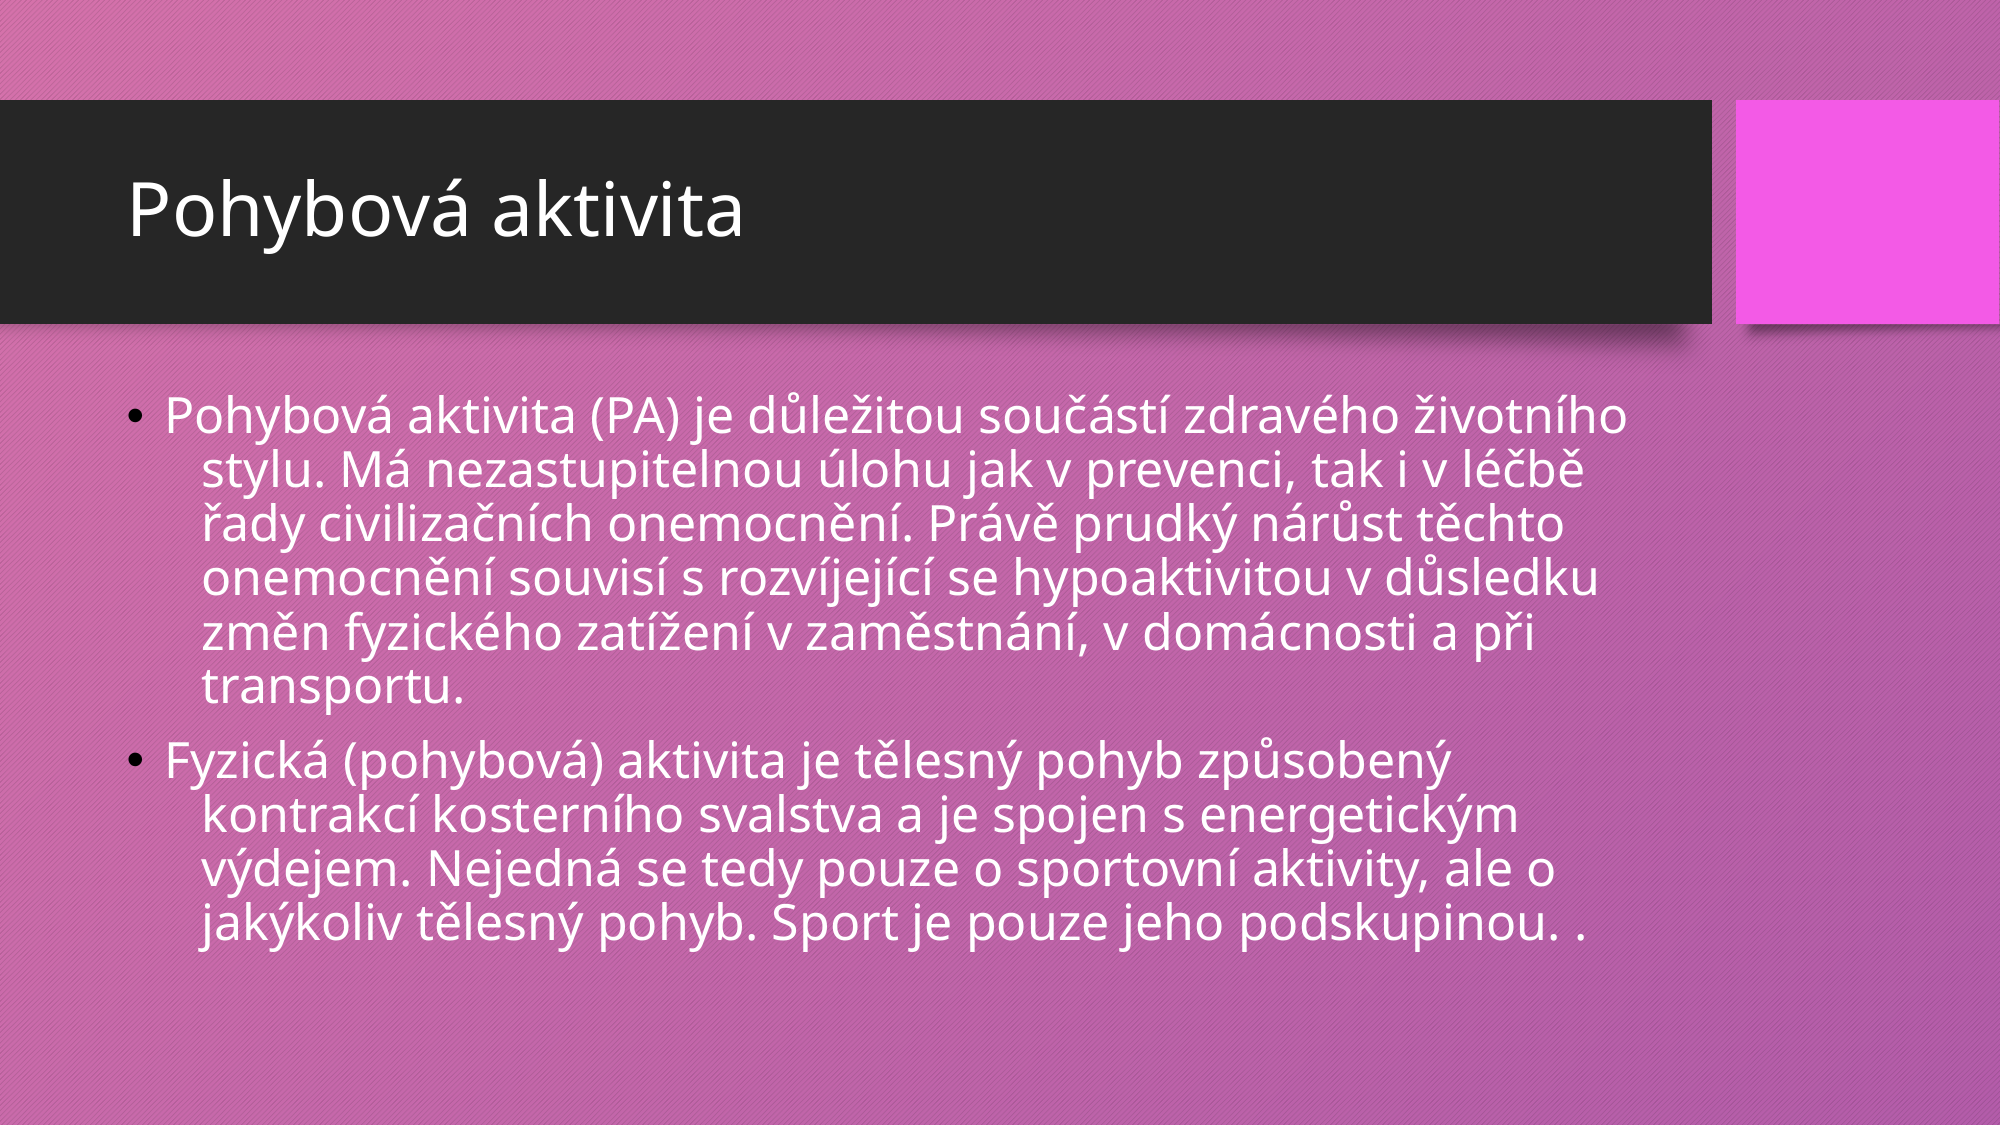

# Pohybová aktivita
Pohybová aktivita (PA) je důležitou součástí zdravého životního stylu. Má nezastupitelnou úlohu jak v prevenci, tak i v léčbě řady civilizačních onemocnění. Právě prudký nárůst těchto onemocnění souvisí s rozvíjející se hypoaktivitou v důsledku změn fyzického zatížení v zaměstnání, v domácnosti a při transportu.
Fyzická (pohybová) aktivita je tělesný pohyb způsobený kontrakcí kosterního svalstva a je spojen s energetickým výdejem. Nejedná se tedy pouze o sportovní aktivity, ale o jakýkoliv tělesný pohyb. Sport je pouze jeho podskupinou. .